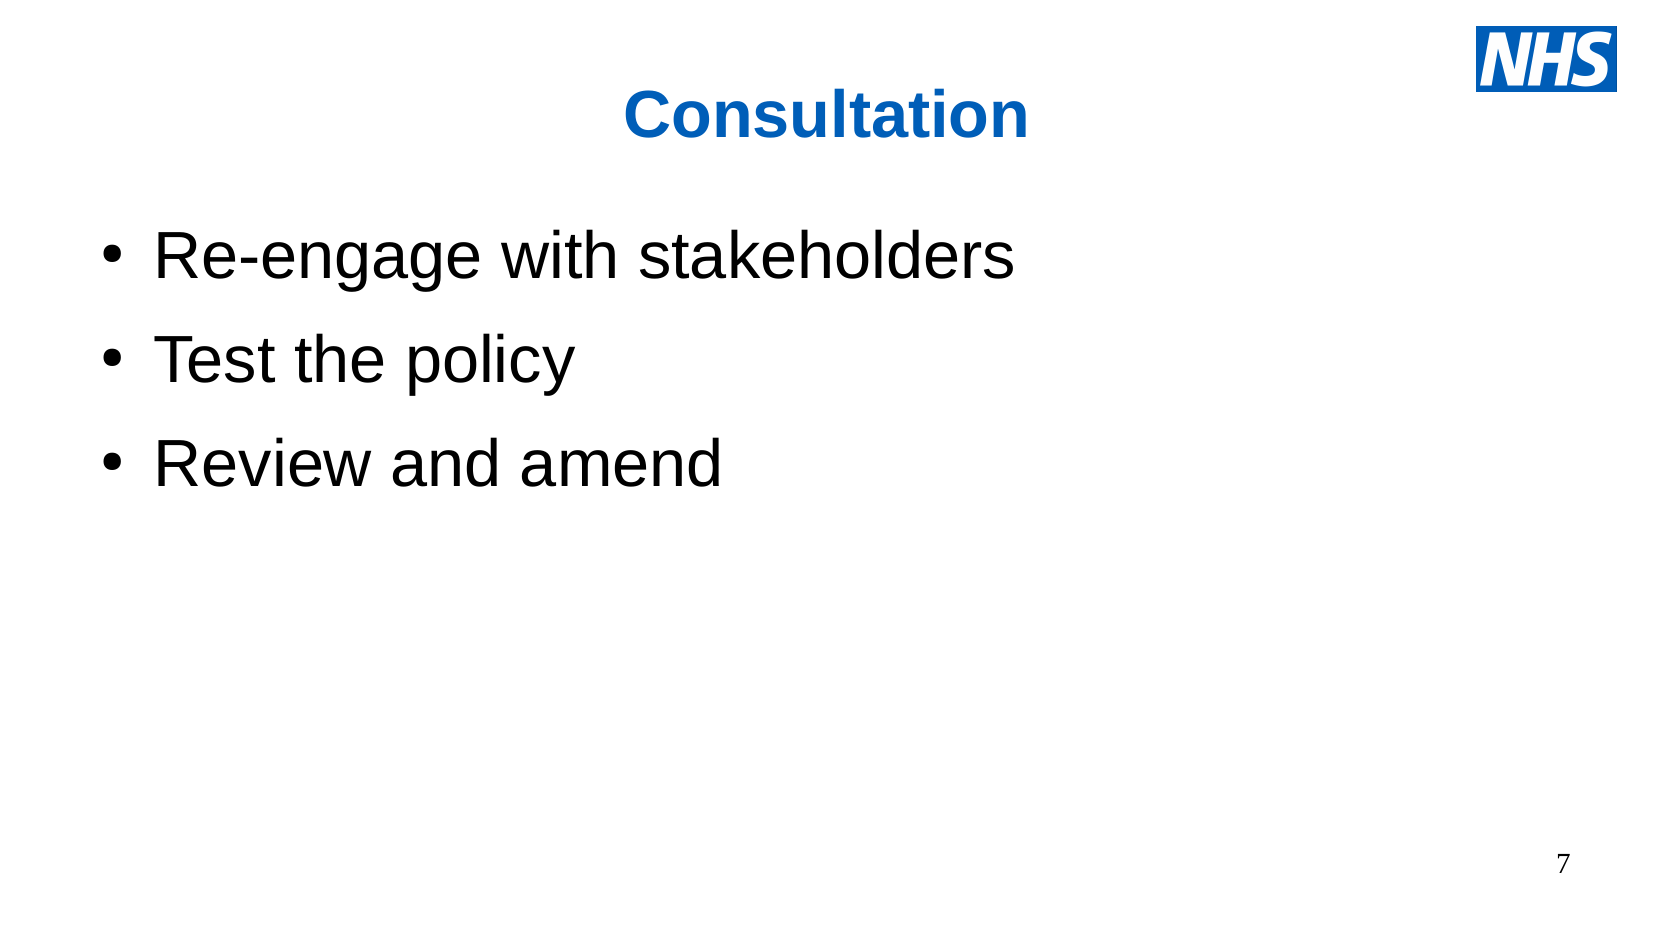

# Consultation
Re-engage with stakeholders
Test the policy
Review and amend
7